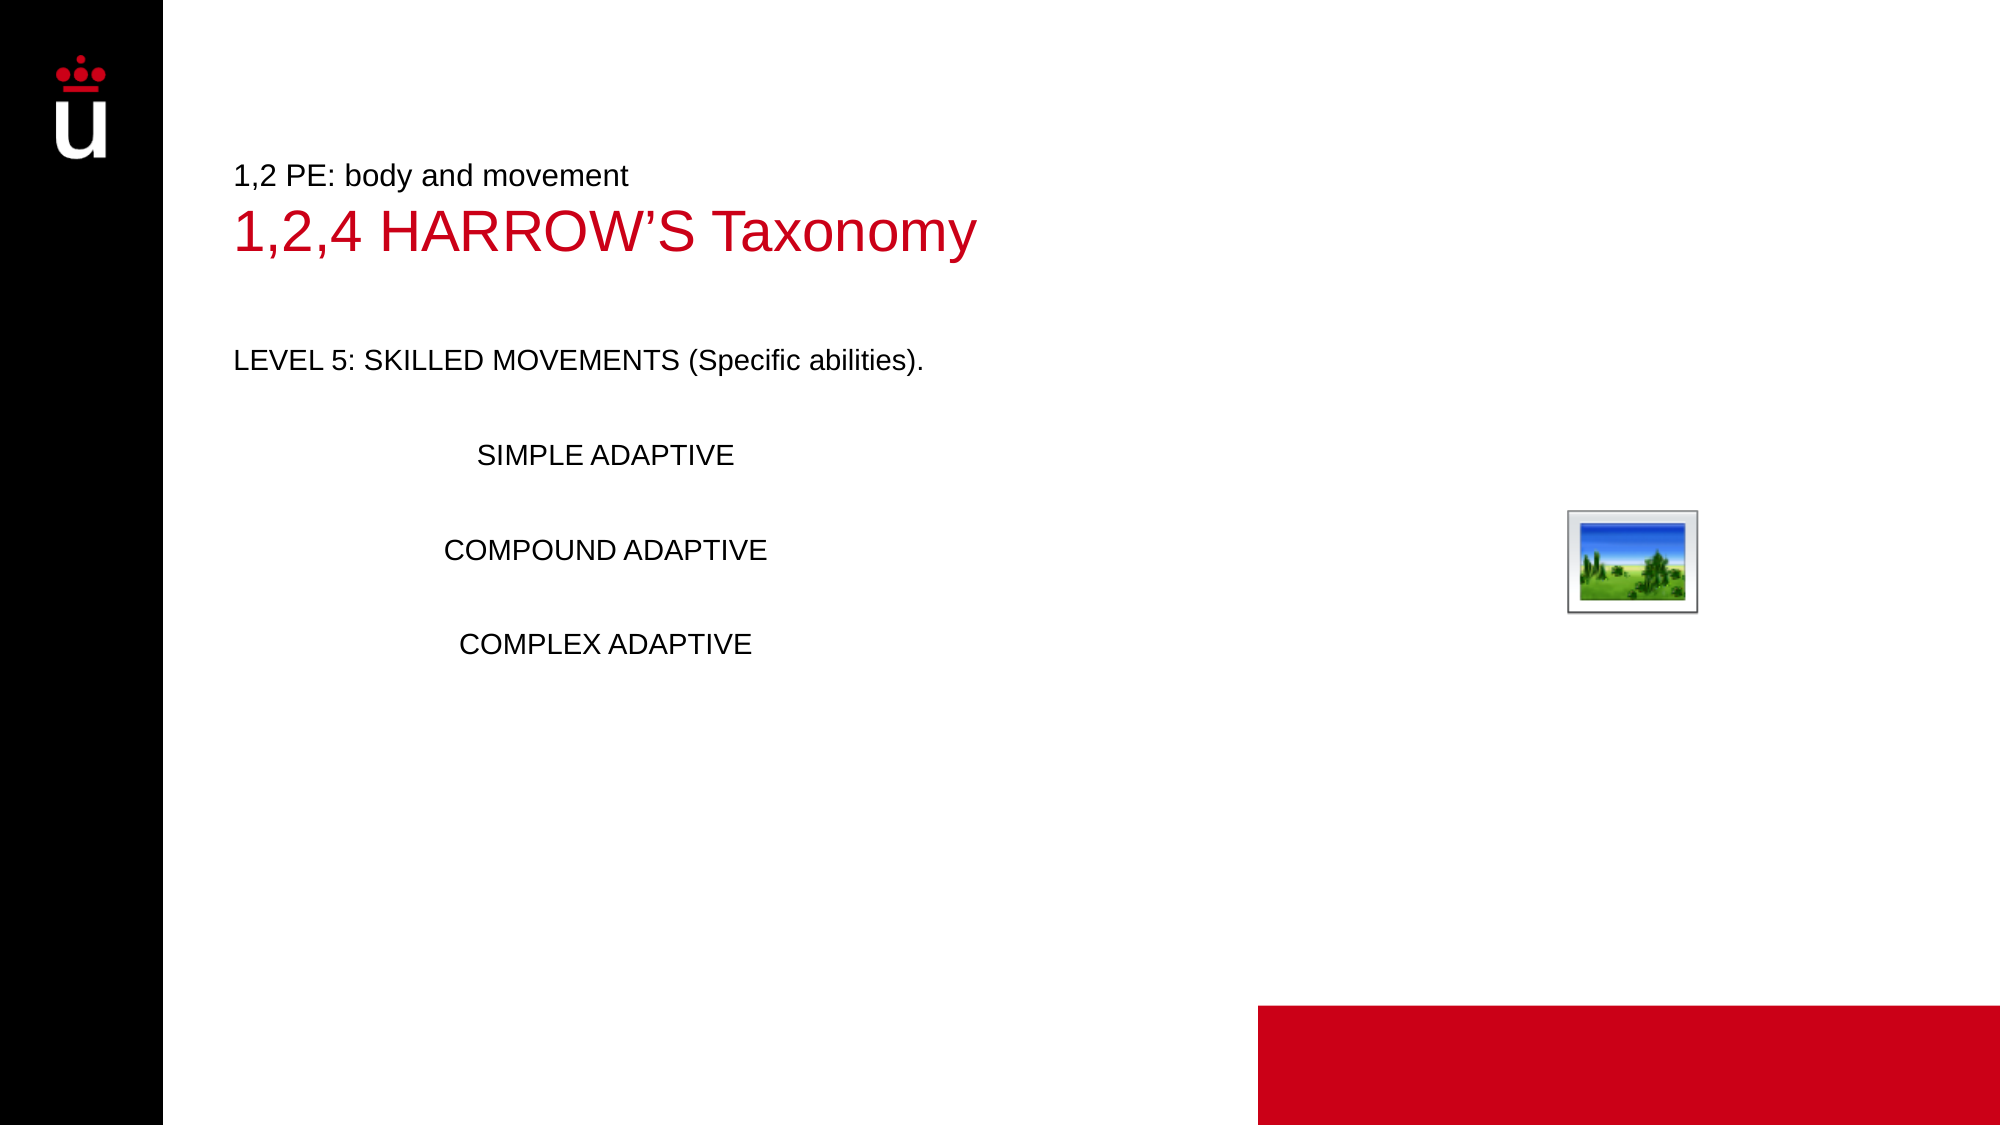

1,2 PE: body and movement
1,2,4 HARROW’S Taxonomy
LEVEL 5: SKILLED MOVEMENTS (Specific abilities).
SIMPLE ADAPTIVE
COMPOUND ADAPTIVE
COMPLEX ADAPTIVE